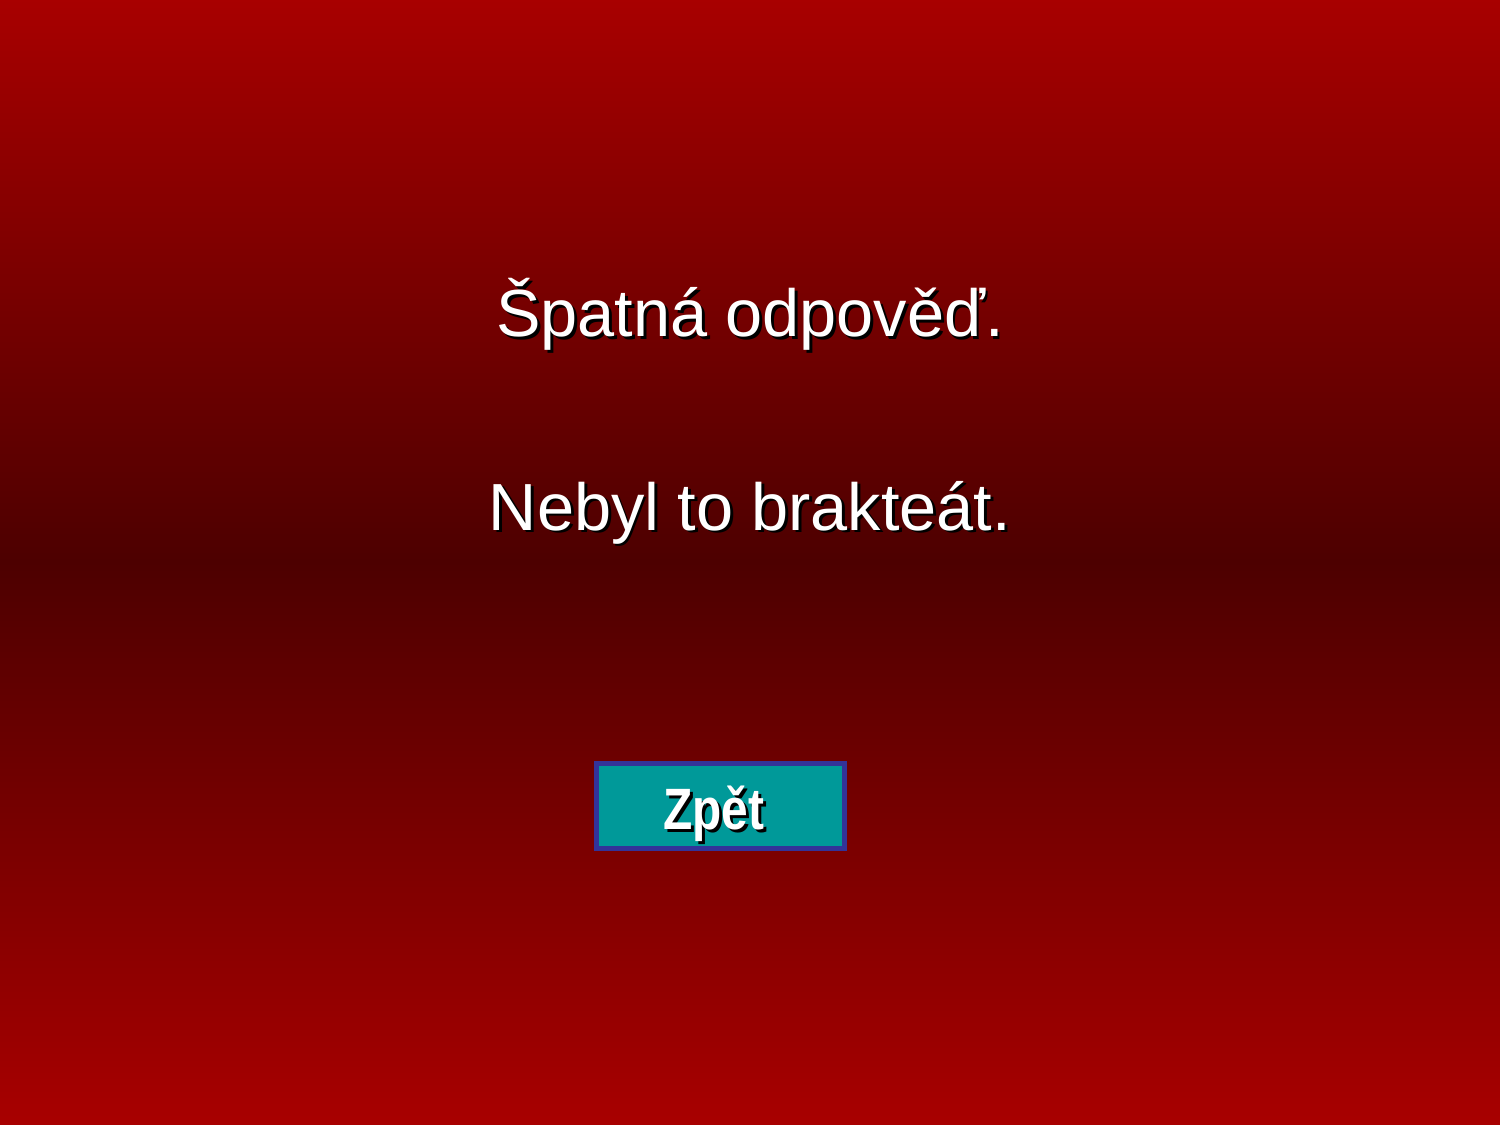

#
Špatná odpověď.
Nebyl to brakteát.
Zpět